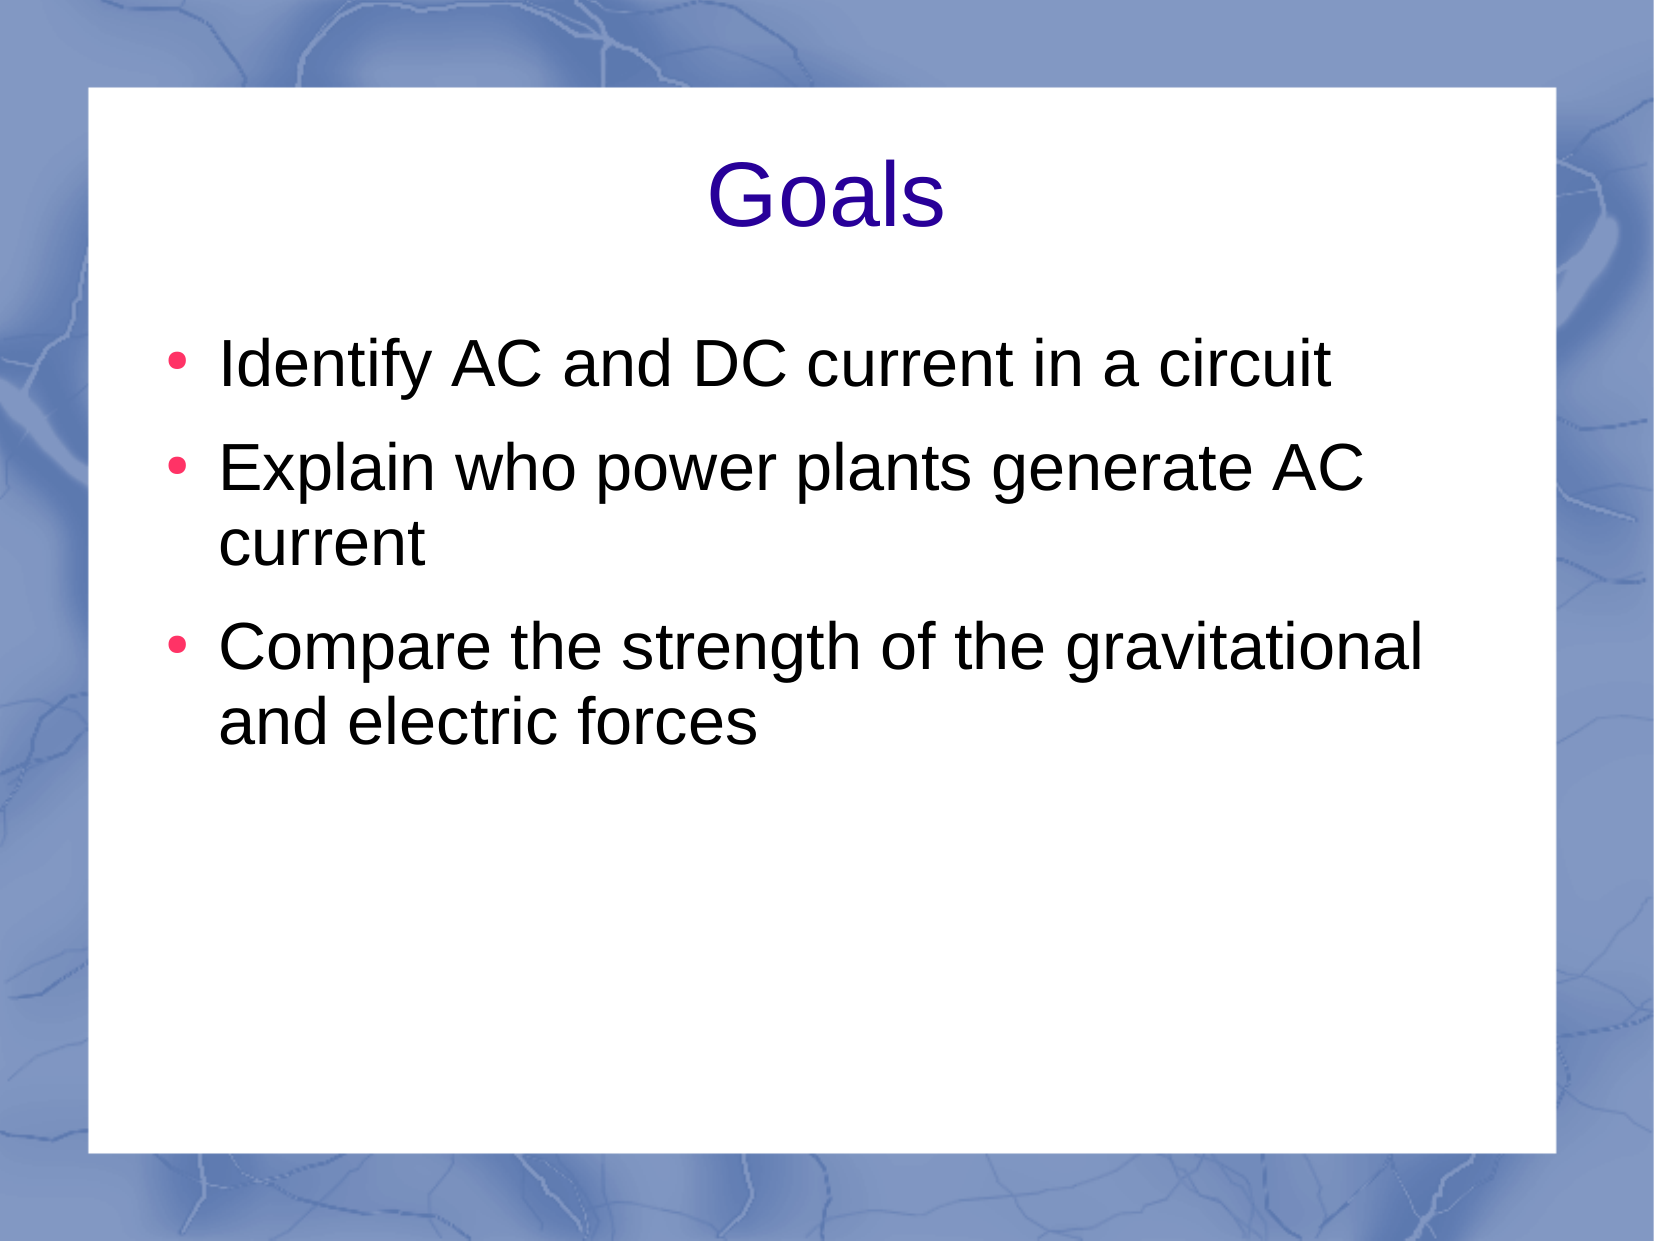

# Goals
Identify AC and DC current in a circuit
Explain who power plants generate AC current
Compare the strength of the gravitational and electric forces